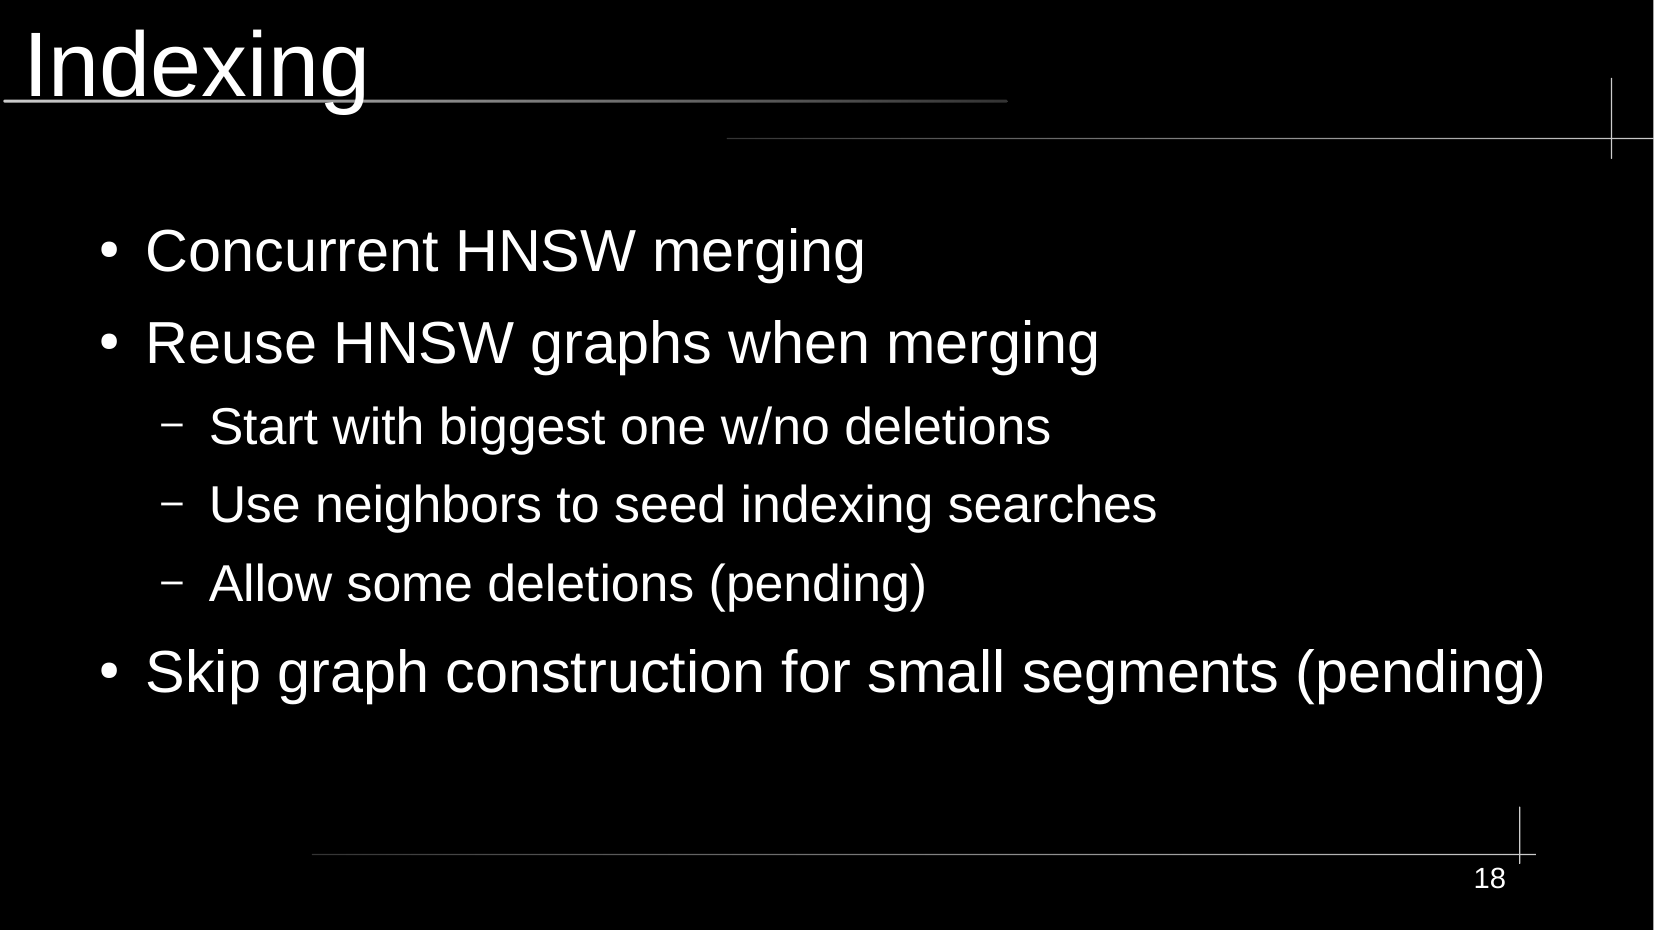

# Indexing
Concurrent HNSW merging
Reuse HNSW graphs when merging
Start with biggest one w/no deletions
Use neighbors to seed indexing searches
Allow some deletions (pending)
Skip graph construction for small segments (pending)
18